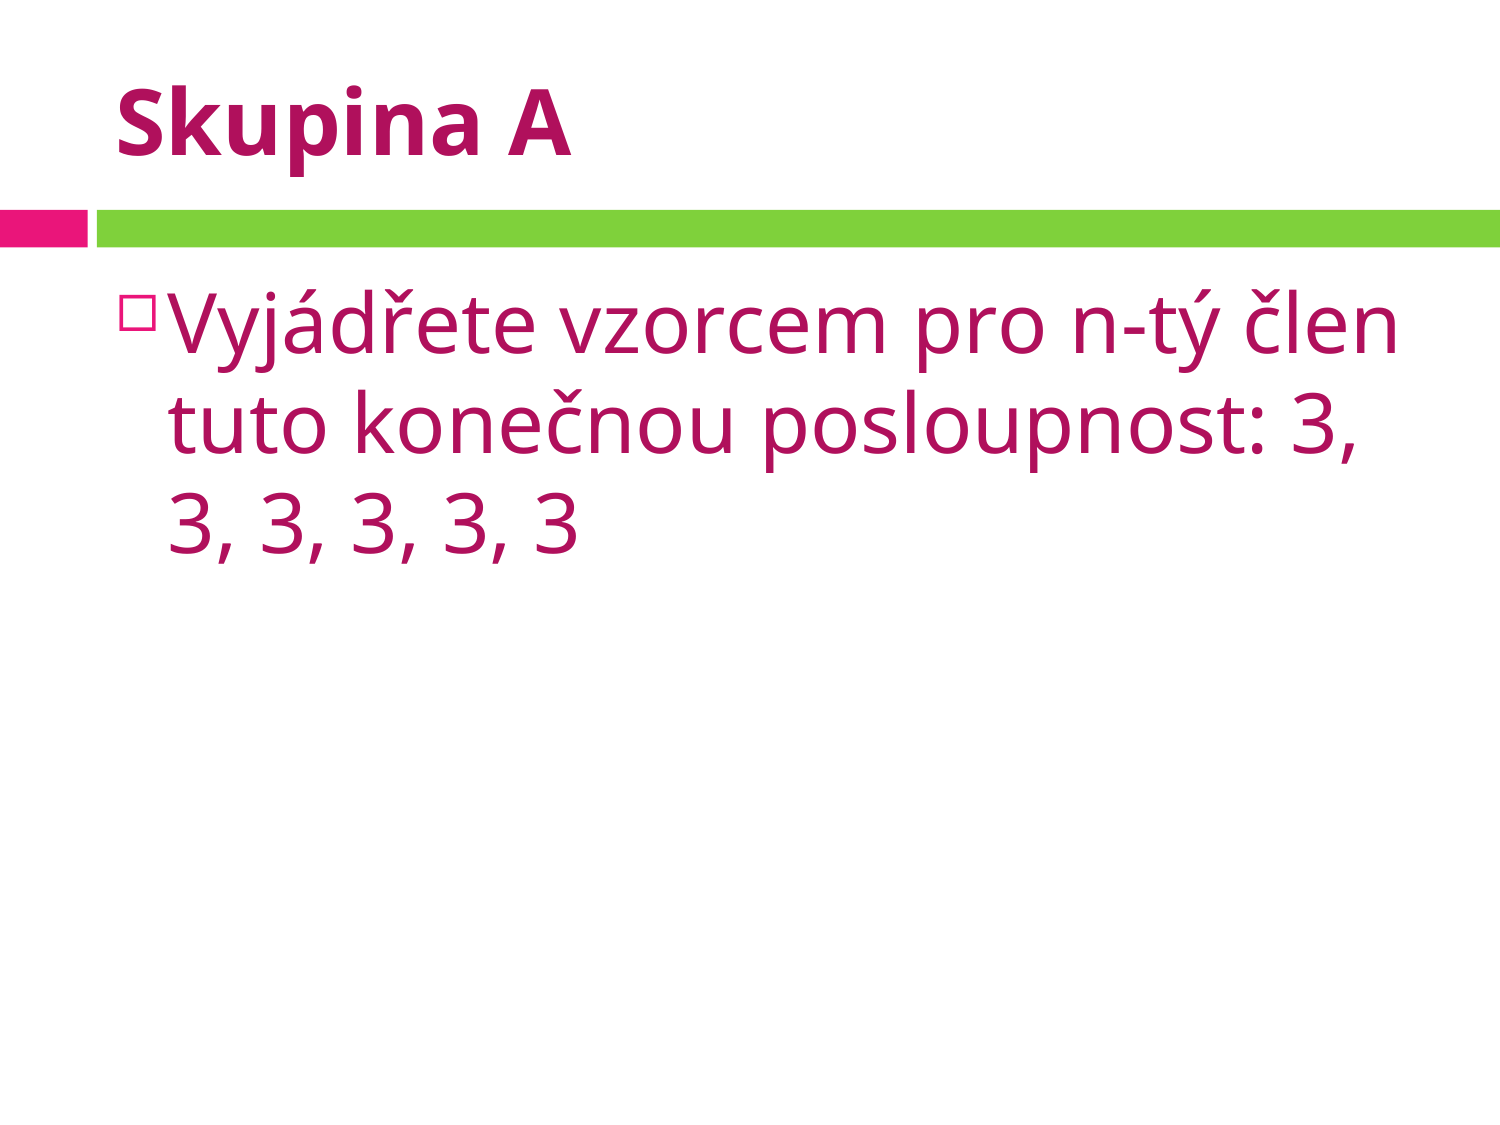

# Skupina A
Vyjádřete vzorcem pro n-tý člen tuto konečnou posloupnost: 3, 3, 3, 3, 3, 3